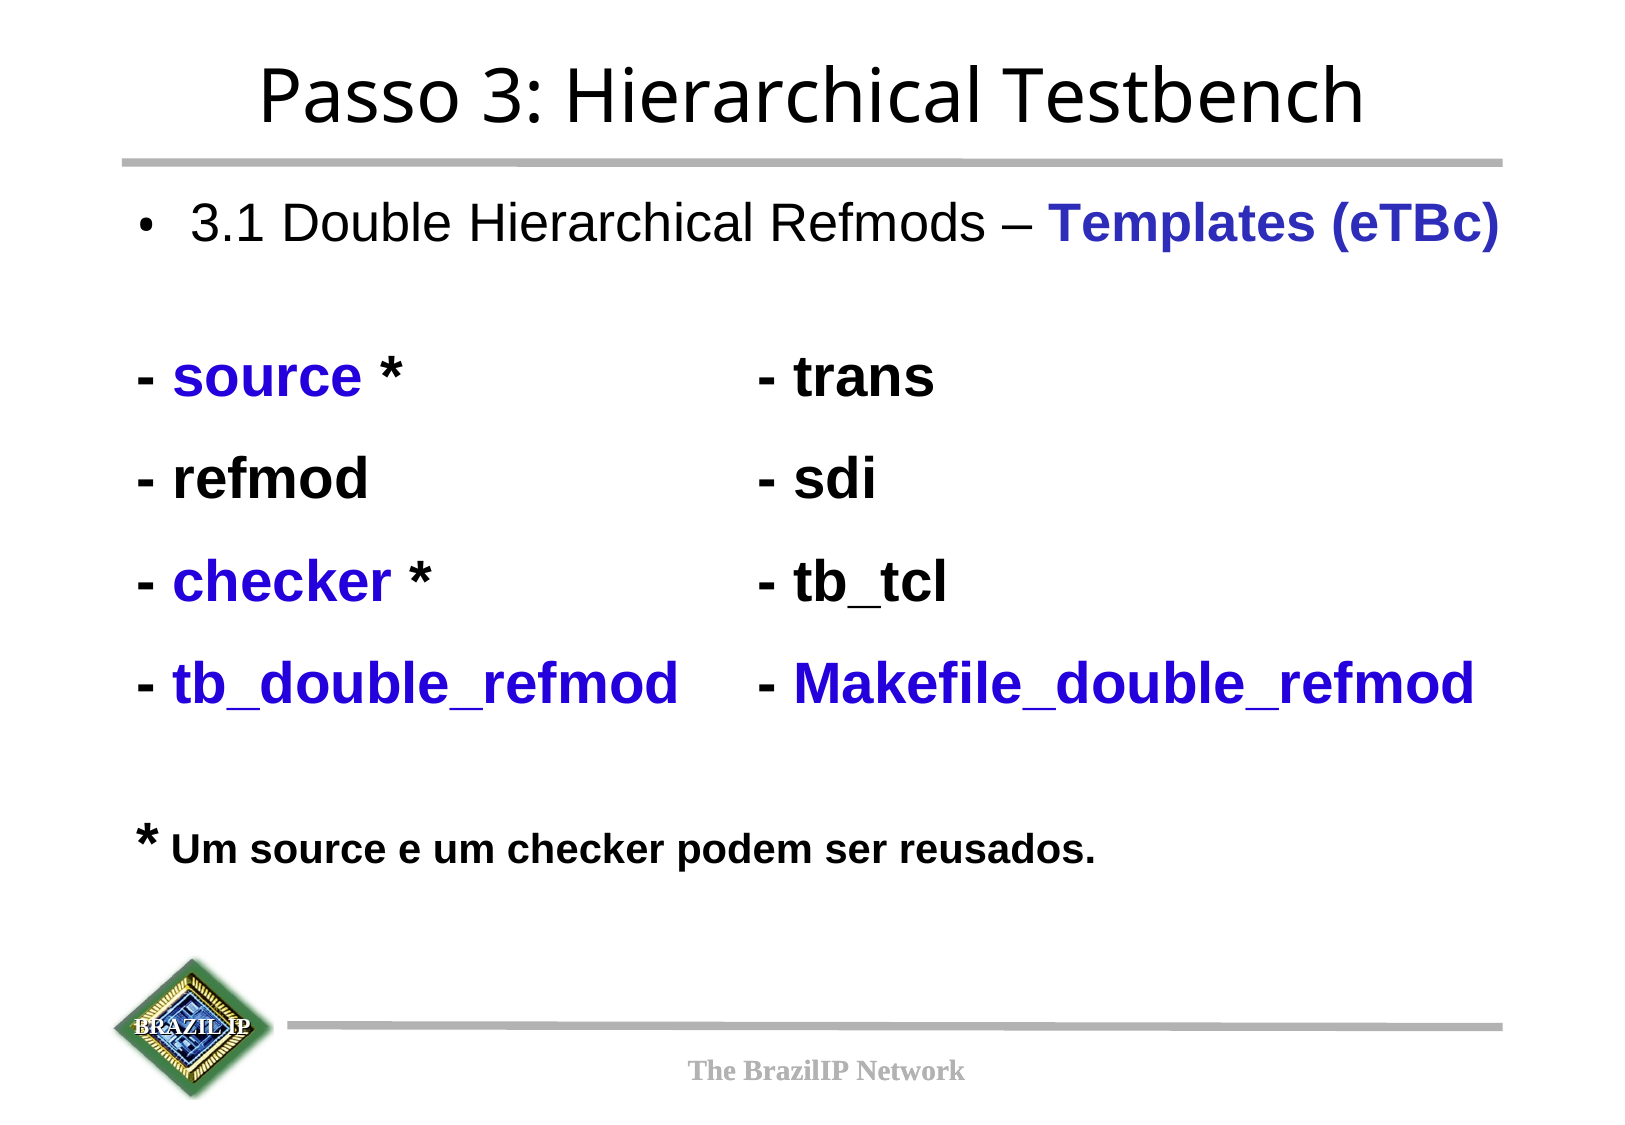

Passo 3: Hierarchical Testbench
# 3.1 Double Hierarchical Refmods – Templates (eTBc)
- source *					- trans
- refmod						- sdi
- checker *					- tb_tcl
- tb_double_refmod		- Makefile_double_refmod
* Um source e um checker podem ser reusados.